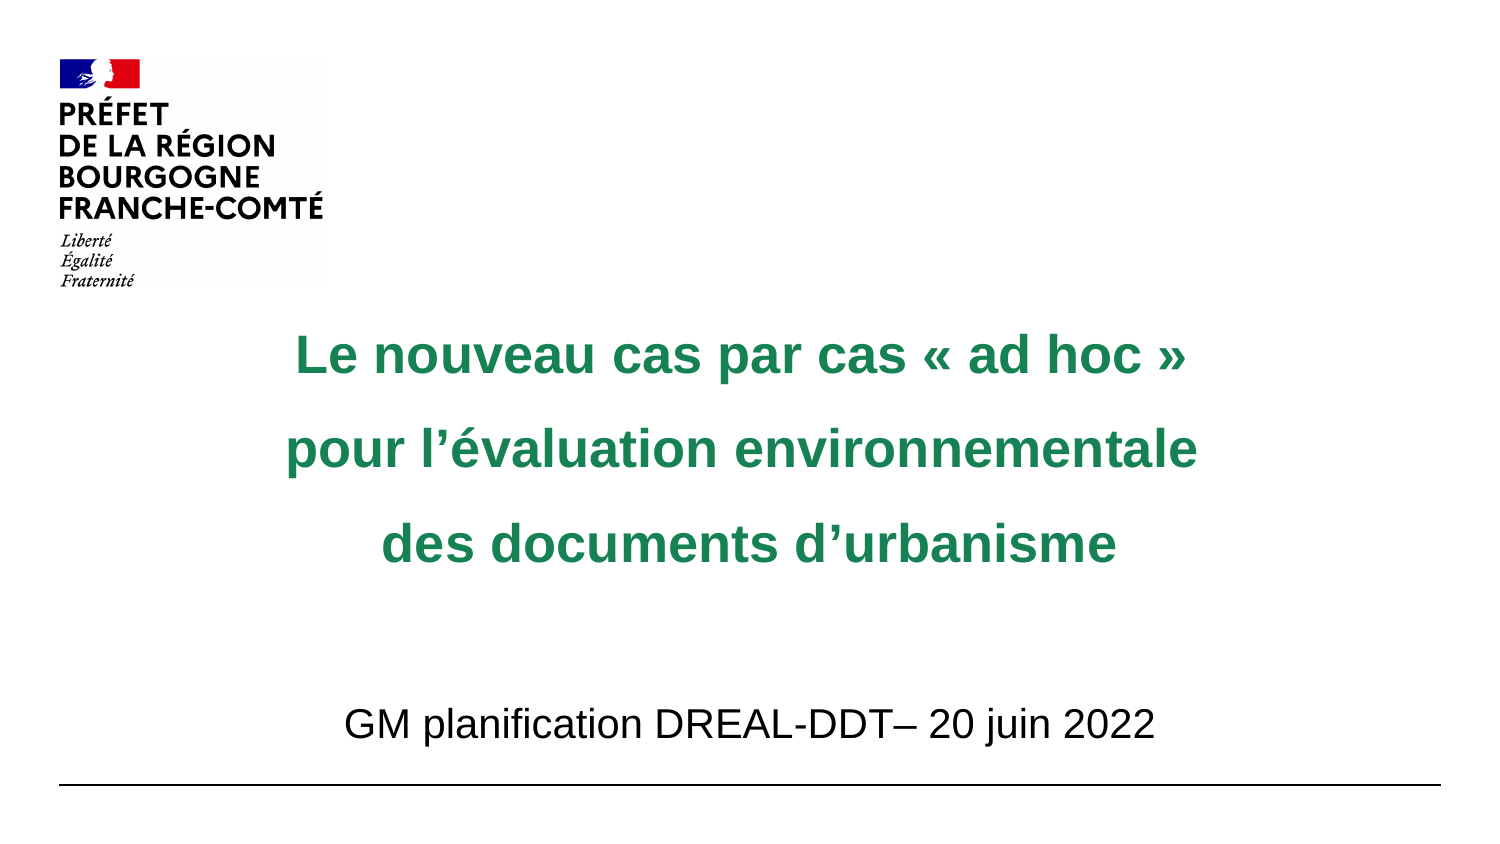

#
Le nouveau cas par cas « ad hoc »
pour l’évaluation environnementale
des documents d’urbanisme
GM planification DREAL-DDT– 20 juin 2022